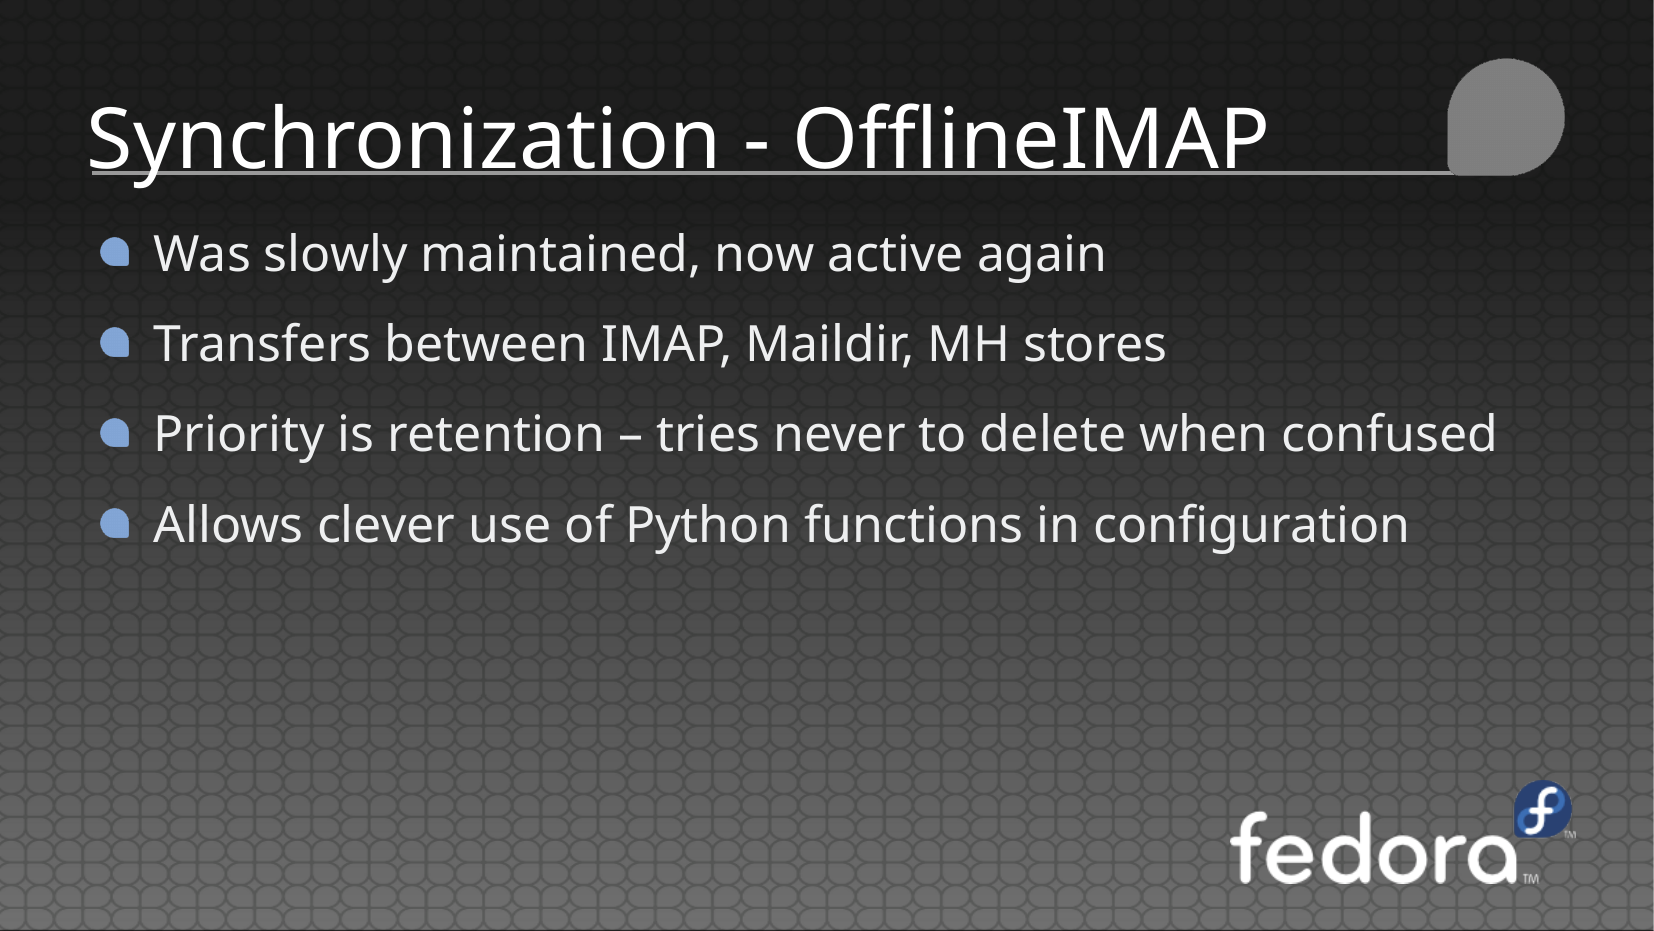

# Synchronization - OfflineIMAP
Was slowly maintained, now active again
Transfers between IMAP, Maildir, MH stores
Priority is retention – tries never to delete when confused
Allows clever use of Python functions in configuration